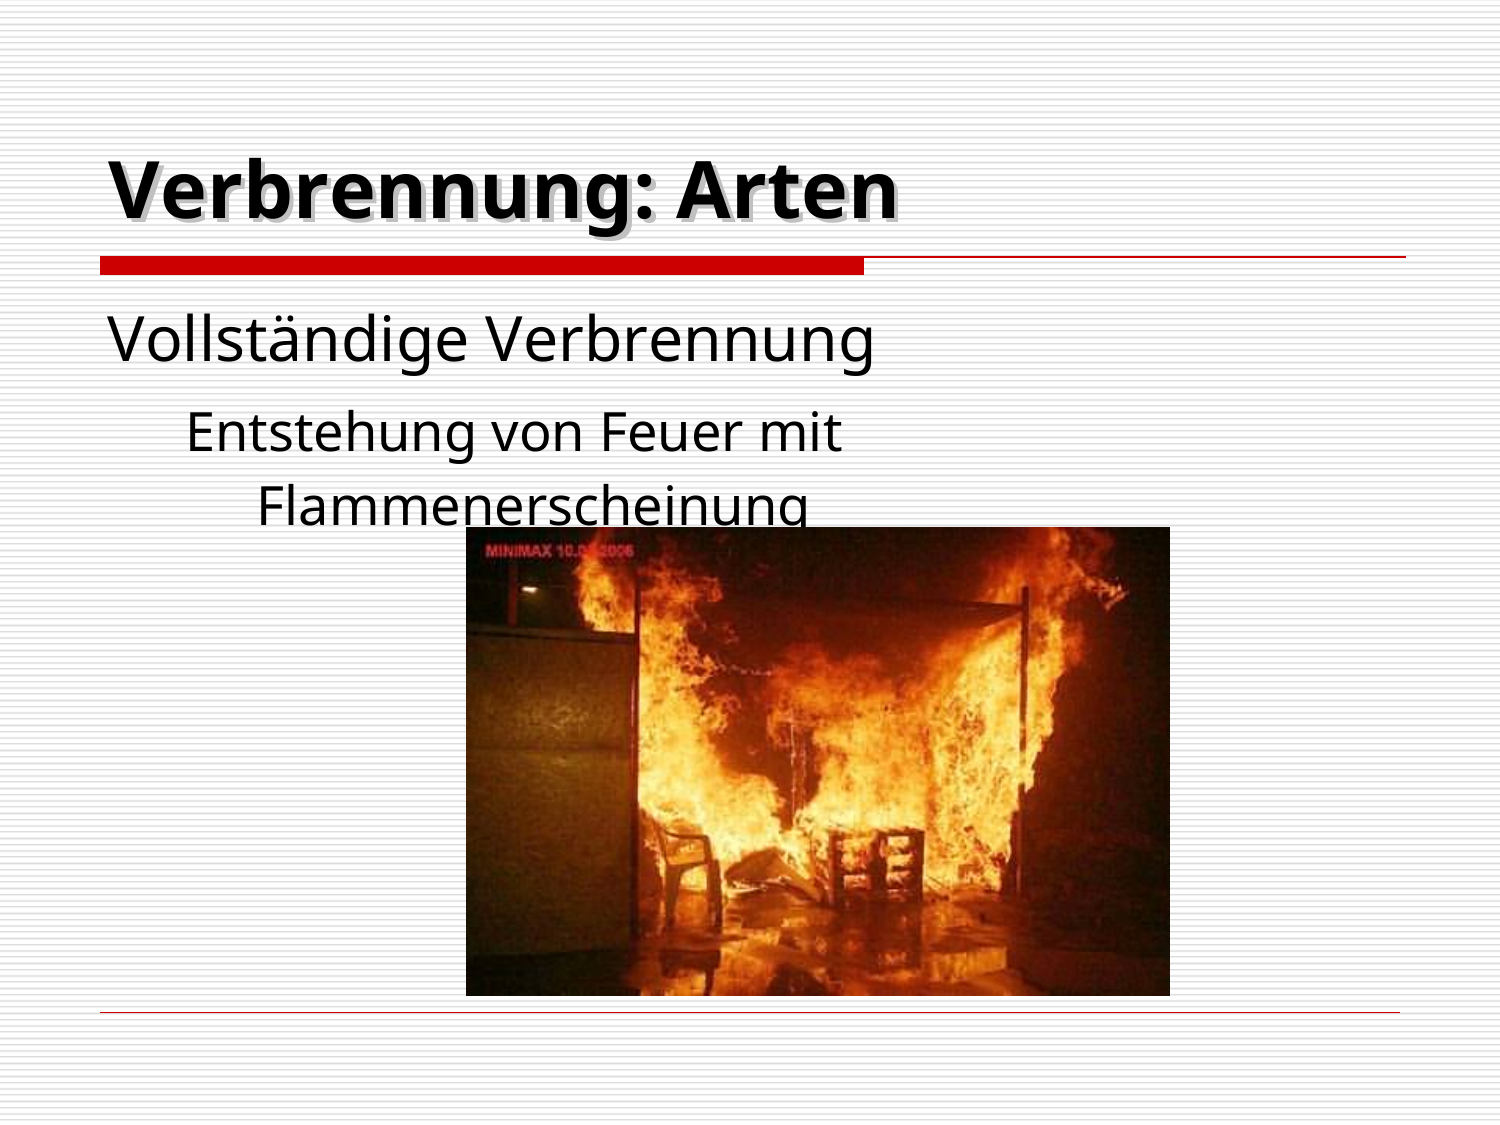

# Verbrennung: Arten
Vollständige Verbrennung
Entstehung von Feuer mit Flammenerscheinung